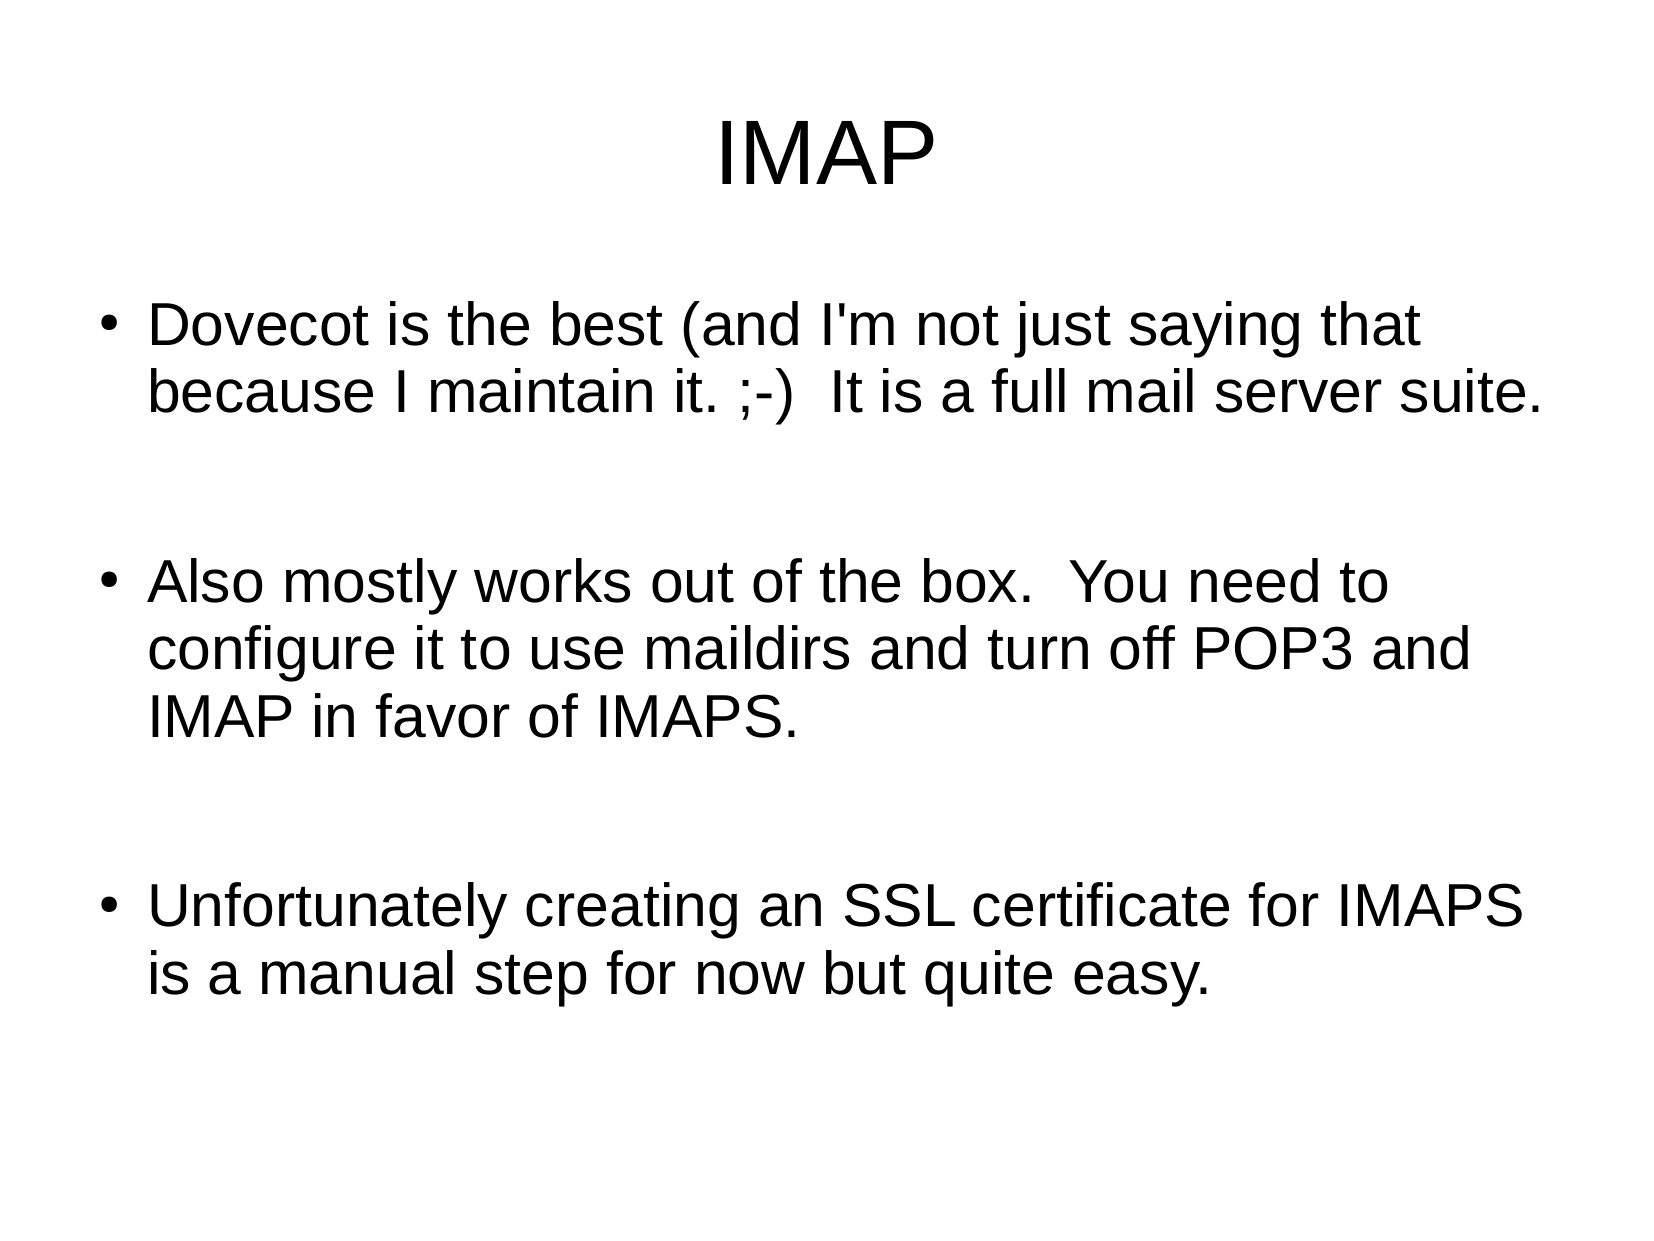

# IMAP
Dovecot is the best (and I'm not just saying that because I maintain it. ;-) It is a full mail server suite.
Also mostly works out of the box. You need to configure it to use maildirs and turn off POP3 and IMAP in favor of IMAPS.
Unfortunately creating an SSL certificate for IMAPS is a manual step for now but quite easy.